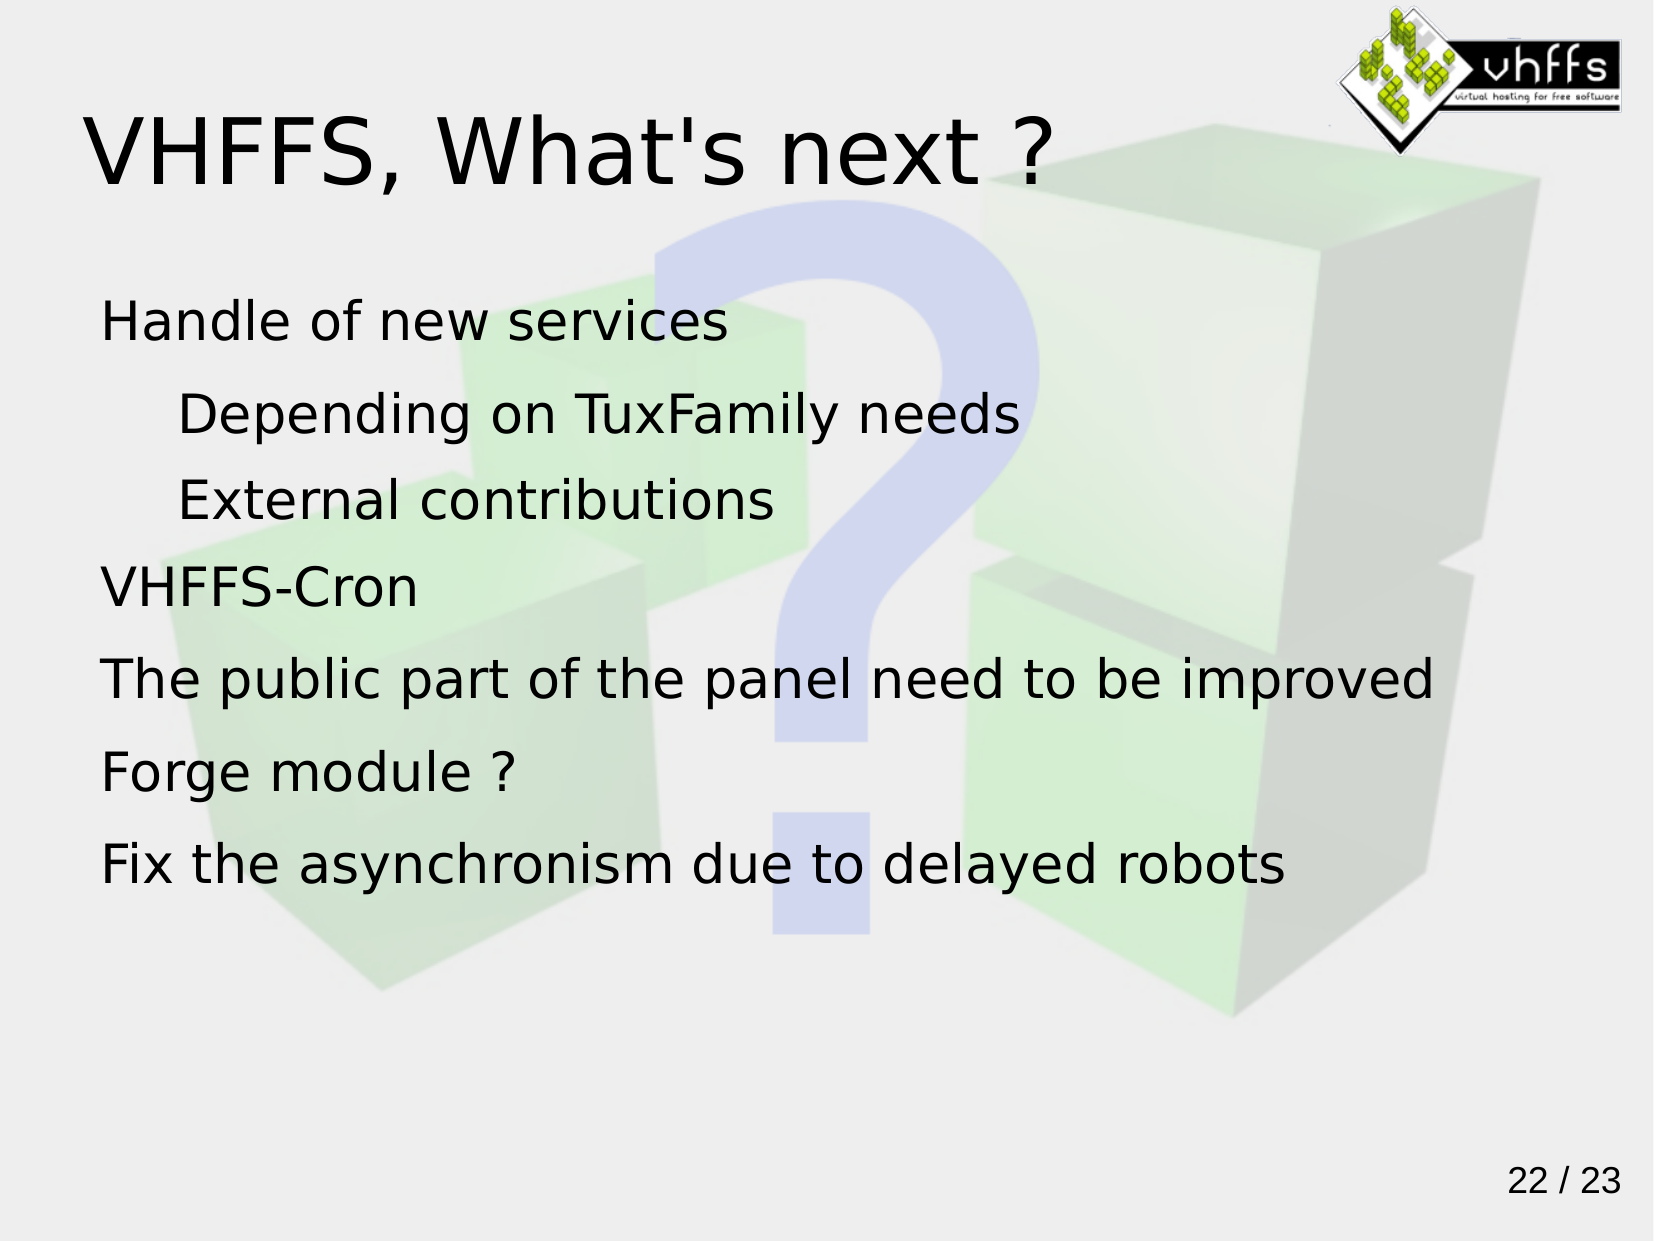

# VHFFS, What's next ?
Handle of new services
Depending on TuxFamily needs
External contributions
VHFFS-Cron
The public part of the panel need to be improved
Forge module ?
Fix the asynchronism due to delayed robots